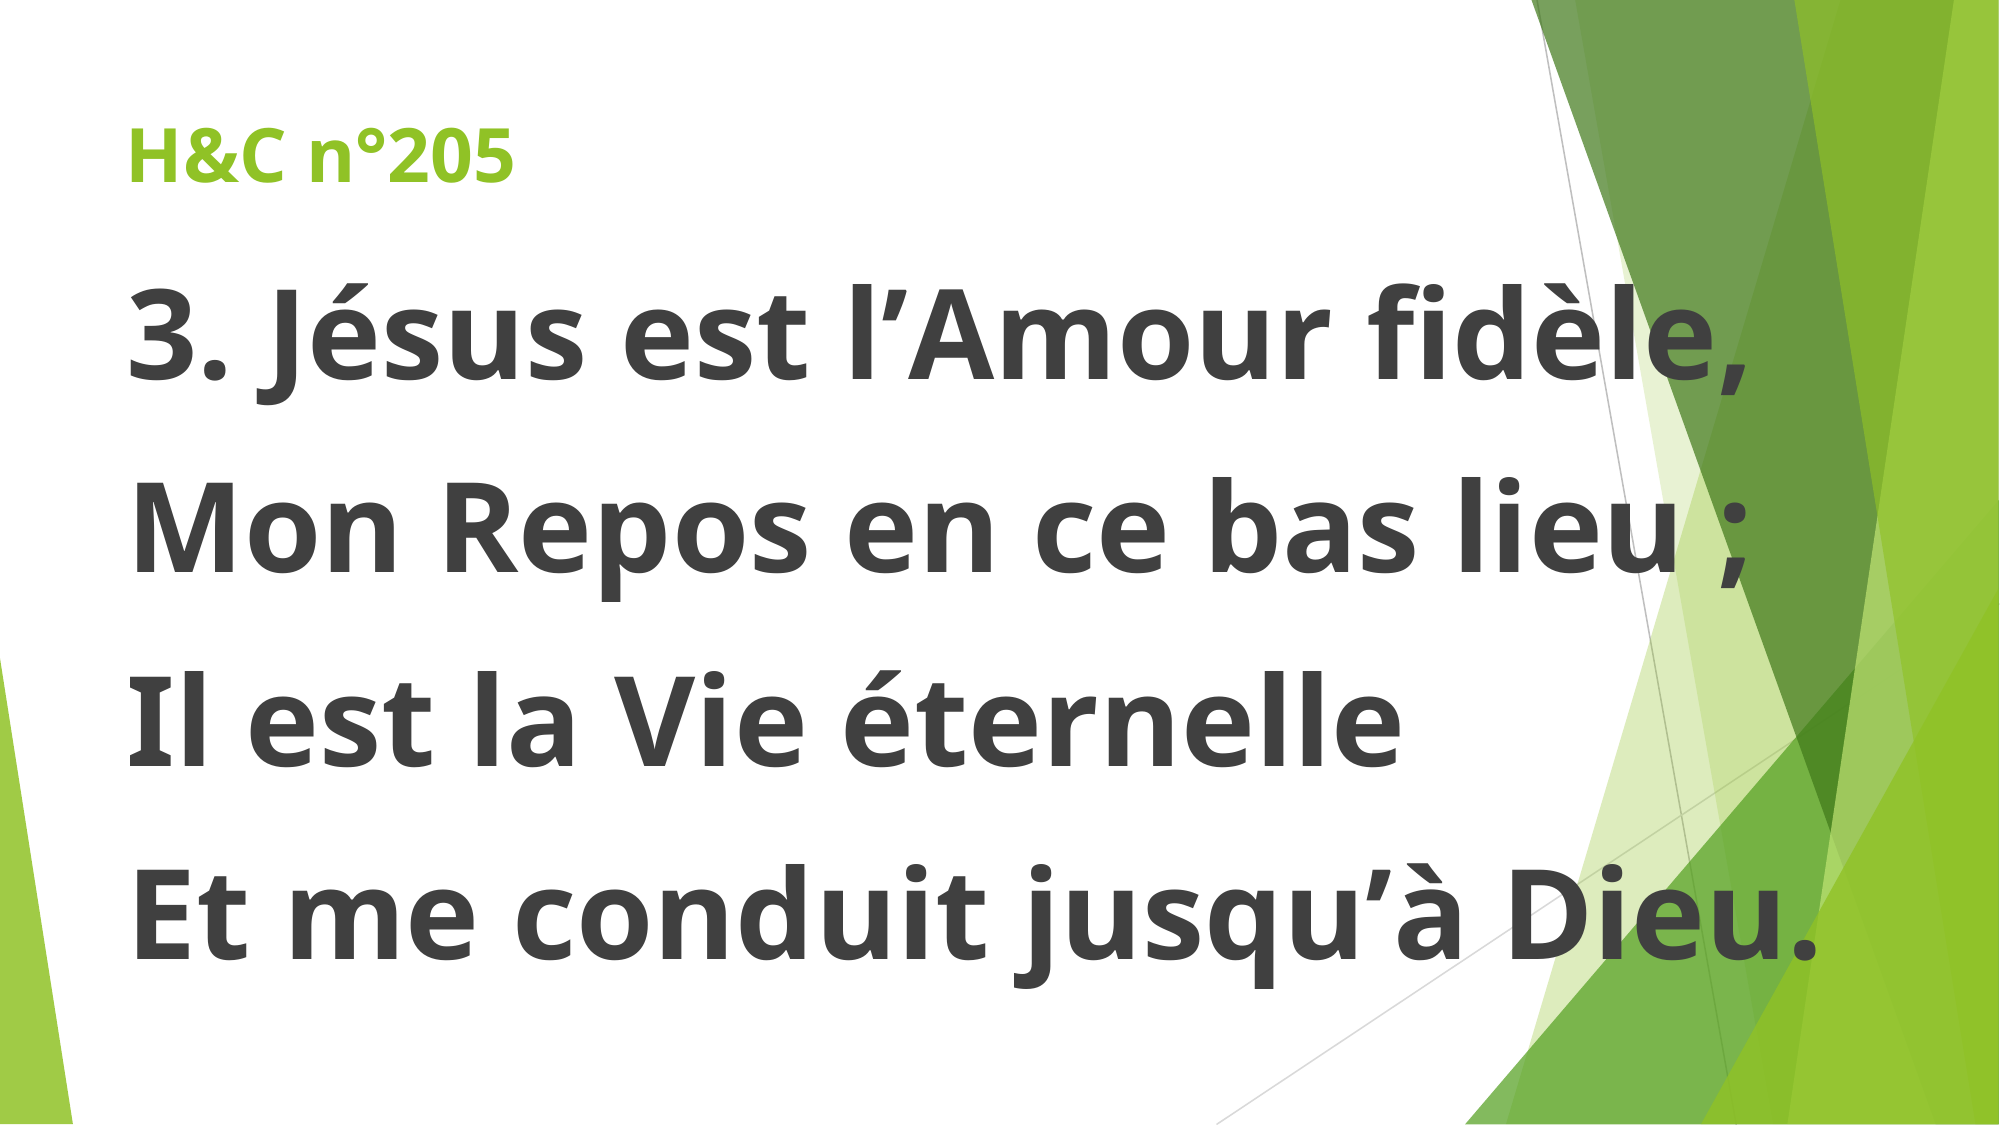

H&C n°205
3. Jésus est l’Amour fidèle,
Mon Repos en ce bas lieu ;
Il est la Vie éternelle
Et me conduit jusqu’à Dieu.